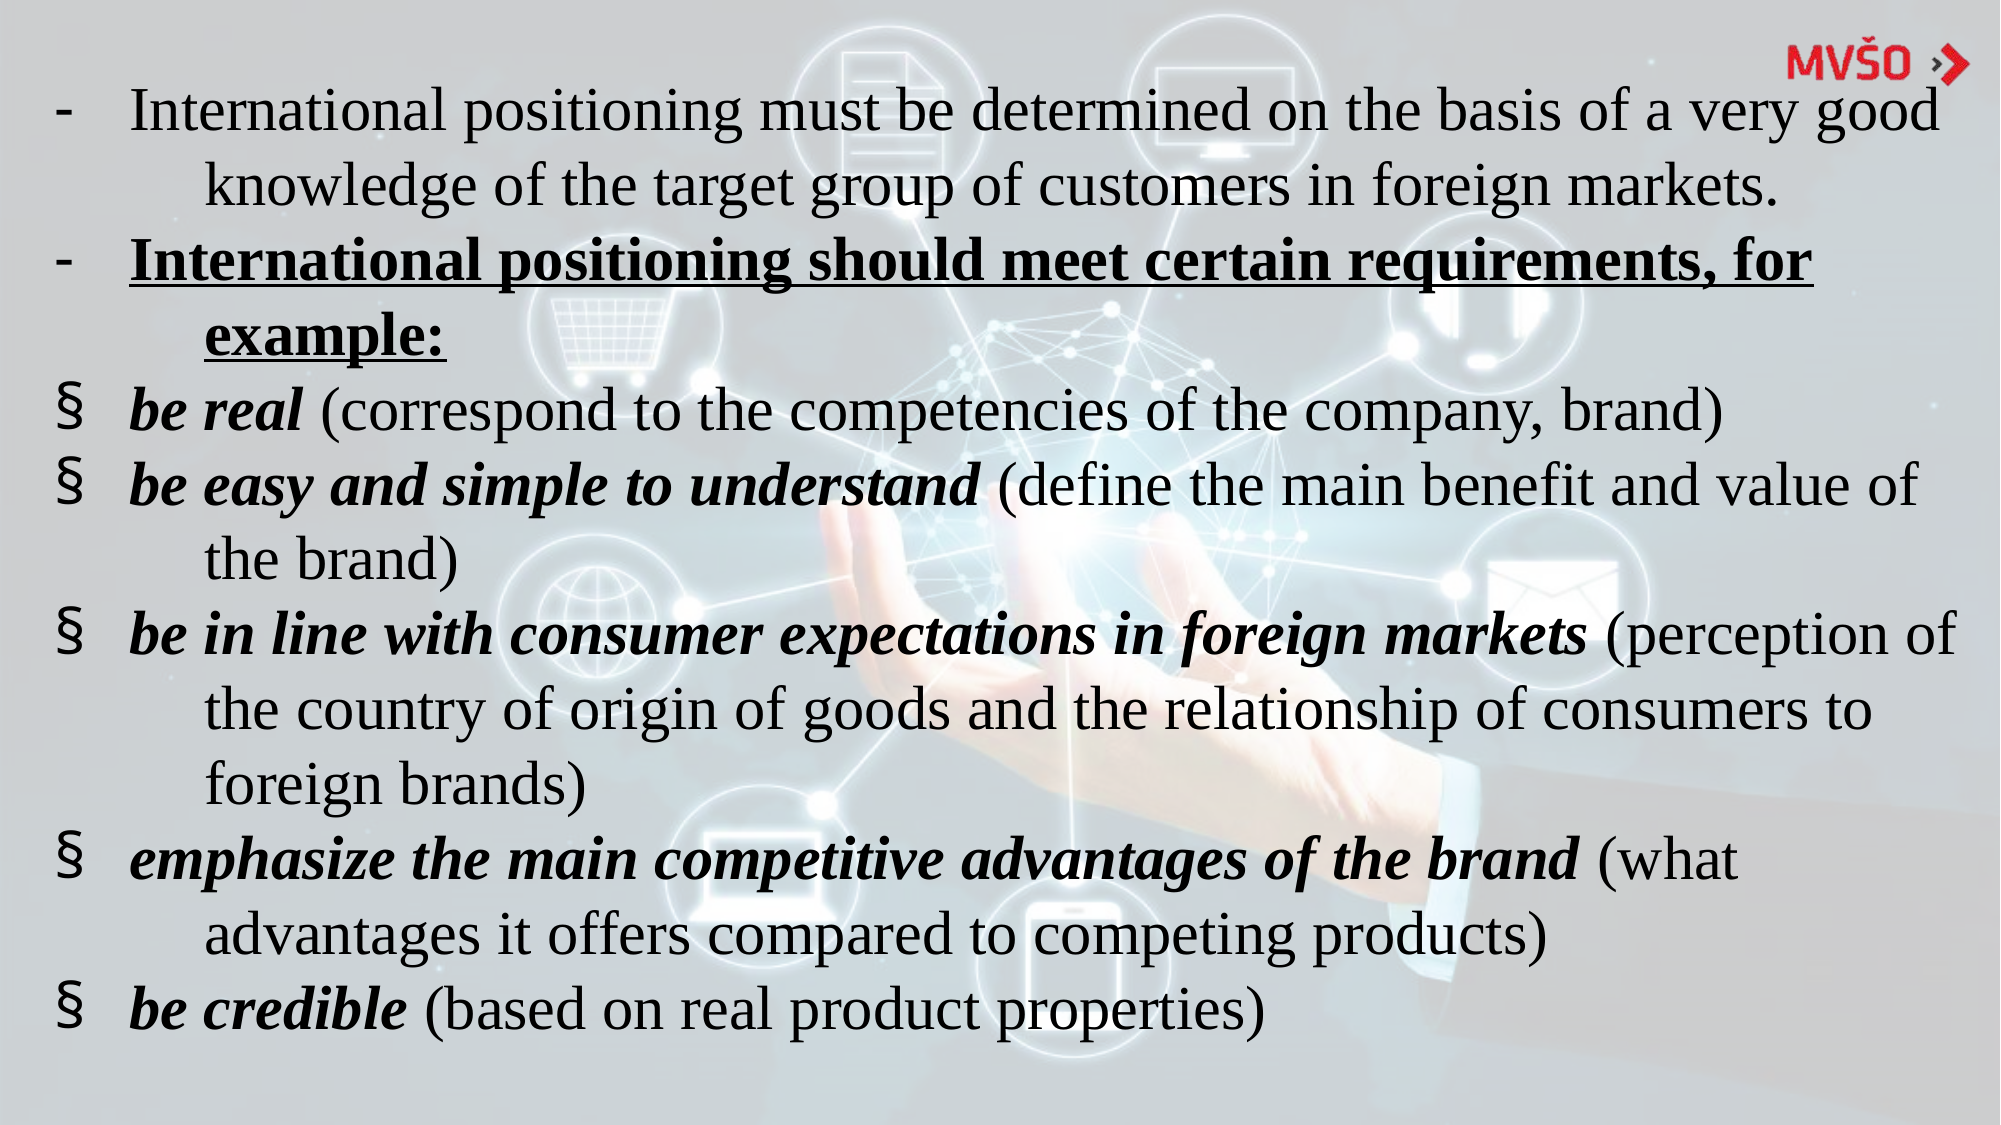

International positioning must be determined on the basis of a very good knowledge of the target group of customers in foreign markets.
International positioning should meet certain requirements, for example:
be real (correspond to the competencies of the company, brand)
be easy and simple to understand (define the main benefit and value of the brand)
be in line with consumer expectations in foreign markets (perception of the country of origin of goods and the relationship of consumers to foreign brands)
emphasize the main competitive advantages of the brand (what advantages it offers compared to competing products)
be credible (based on real product properties)